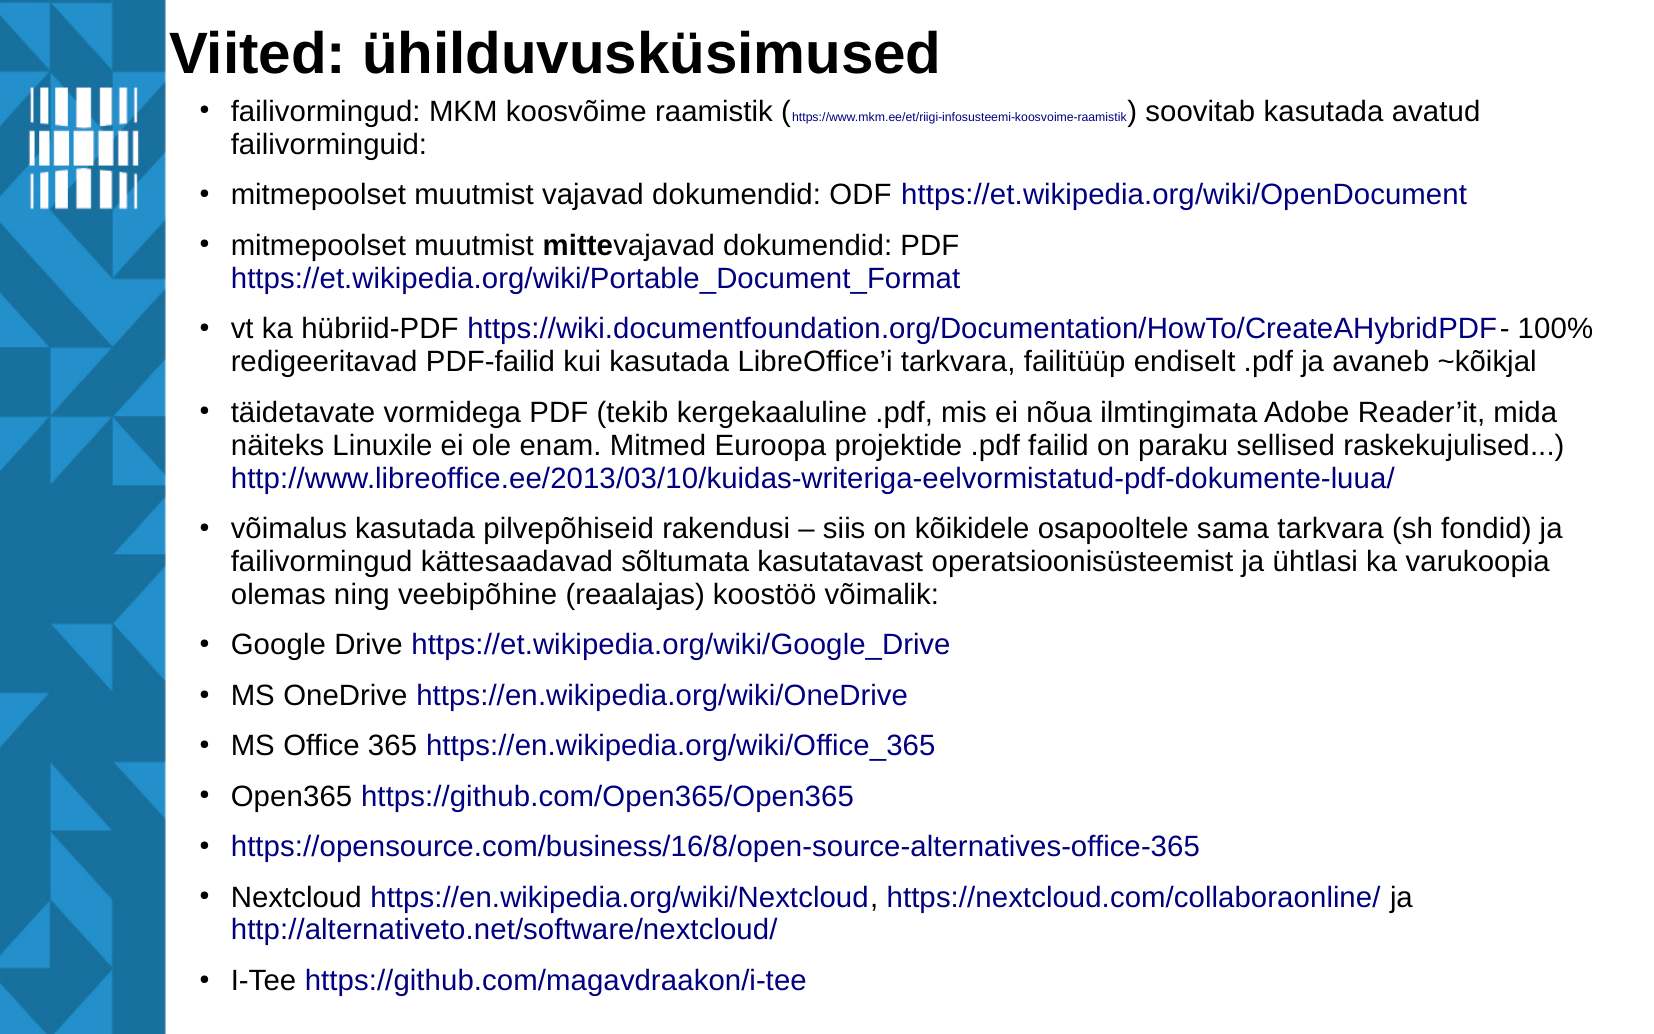

# Viited: ühilduvusküsimused
failivormingud: MKM koosvõime raamistik (https://www.mkm.ee/et/riigi-infosusteemi-koosvoime-raamistik) soovitab kasutada avatud failivorminguid:
mitmepoolset muutmist vajavad dokumendid: ODF https://et.wikipedia.org/wiki/OpenDocument
mitmepoolset muutmist mittevajavad dokumendid: PDF https://et.wikipedia.org/wiki/Portable_Document_Format
vt ka hübriid-PDF https://wiki.documentfoundation.org/Documentation/HowTo/CreateAHybridPDF- 100% redigeeritavad PDF-failid kui kasutada LibreOffice’i tarkvara, failitüüp endiselt .pdf ja avaneb ~kõikjal
täidetavate vormidega PDF (tekib kergekaaluline .pdf, mis ei nõua ilmtingimata Adobe Reader’it, mida näiteks Linuxile ei ole enam. Mitmed Euroopa projektide .pdf failid on paraku sellised raskekujulised...) http://www.libreoffice.ee/2013/03/10/kuidas-writeriga-eelvormistatud-pdf-dokumente-luua/
võimalus kasutada pilvepõhiseid rakendusi – siis on kõikidele osapooltele sama tarkvara (sh fondid) ja failivormingud kättesaadavad sõltumata kasutatavast operatsioonisüsteemist ja ühtlasi ka varukoopia olemas ning veebipõhine (reaalajas) koostöö võimalik:
Google Drive https://et.wikipedia.org/wiki/Google_Drive
MS OneDrive https://en.wikipedia.org/wiki/OneDrive
MS Office 365 https://en.wikipedia.org/wiki/Office_365
Open365 https://github.com/Open365/Open365
https://opensource.com/business/16/8/open-source-alternatives-office-365
Nextcloud https://en.wikipedia.org/wiki/Nextcloud, https://nextcloud.com/collaboraonline/ ja http://alternativeto.net/software/nextcloud/
I-Tee https://github.com/magavdraakon/i-tee